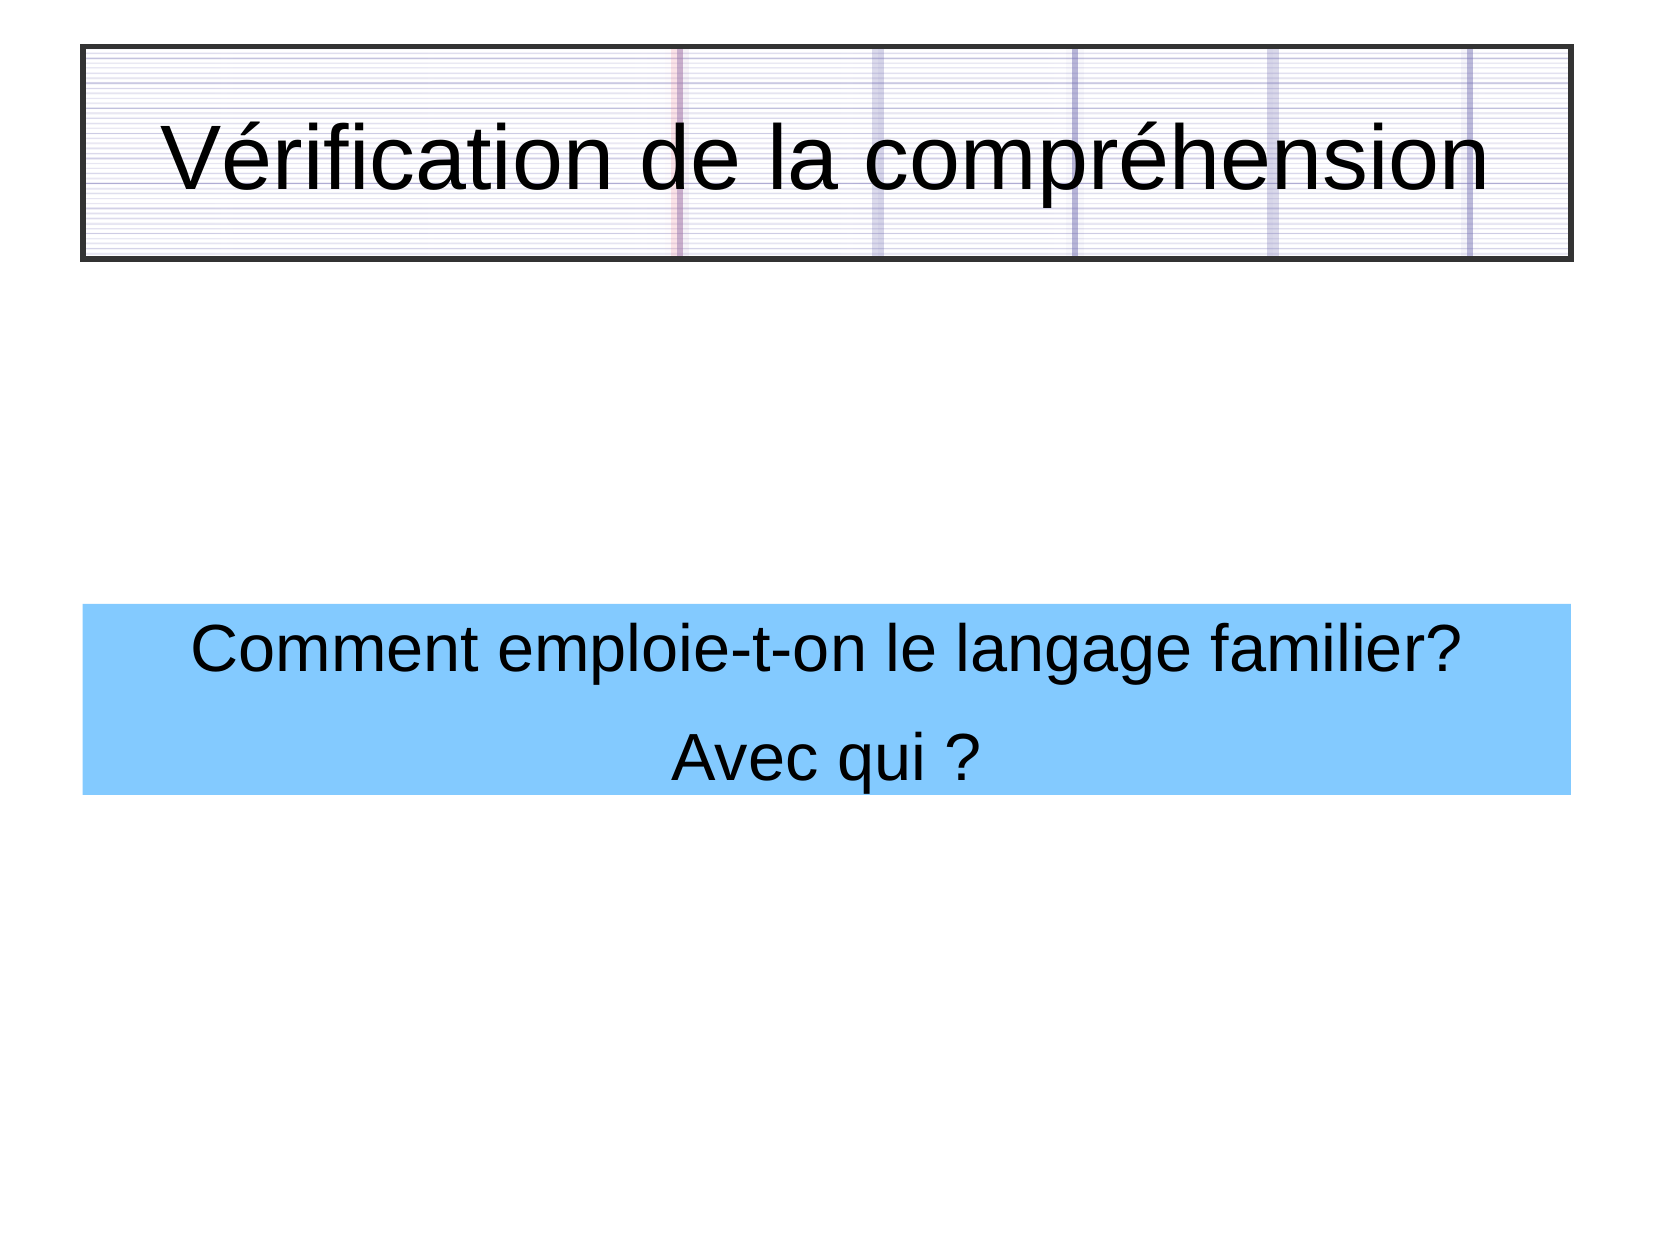

# Vérification de la compréhension
Comment emploie-t-on le langage familier?
Avec qui ?